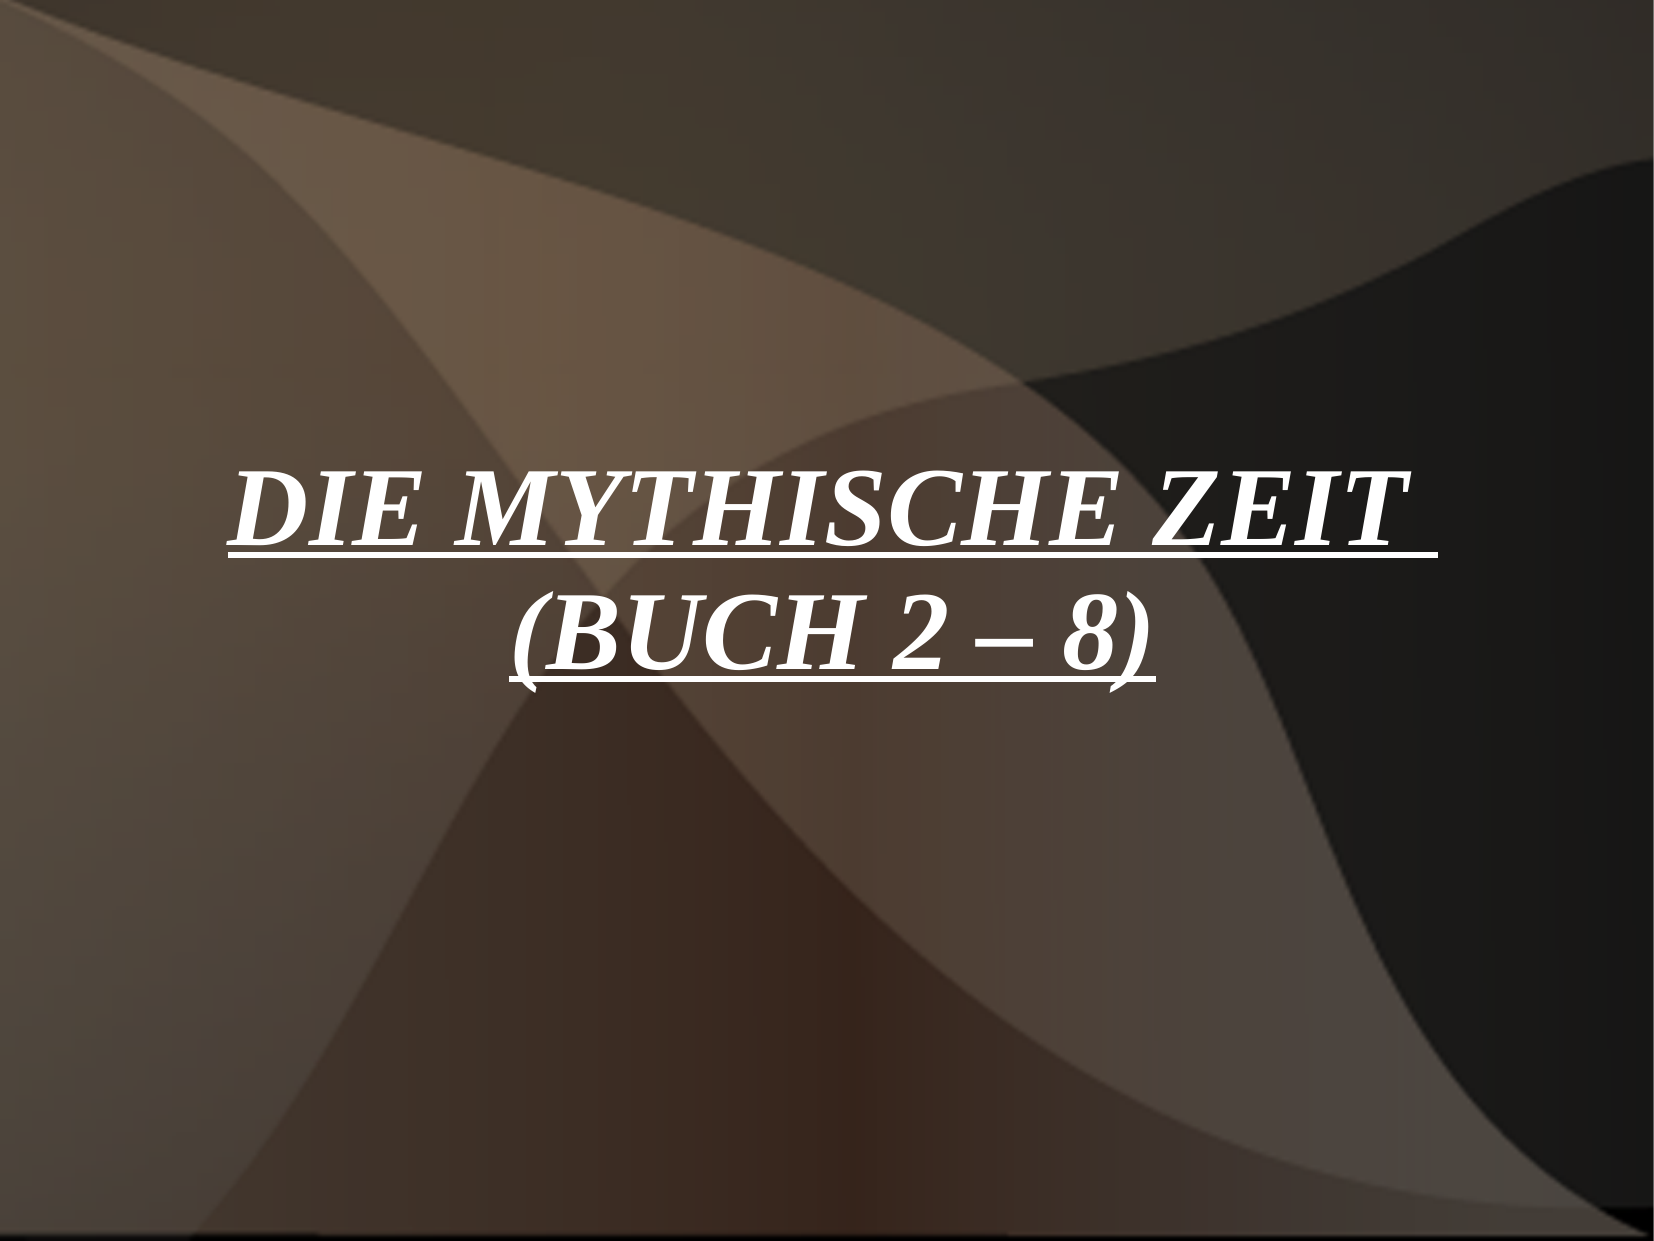

# DIE MYTHISCHE ZEIT (BUCH 2 – 8)